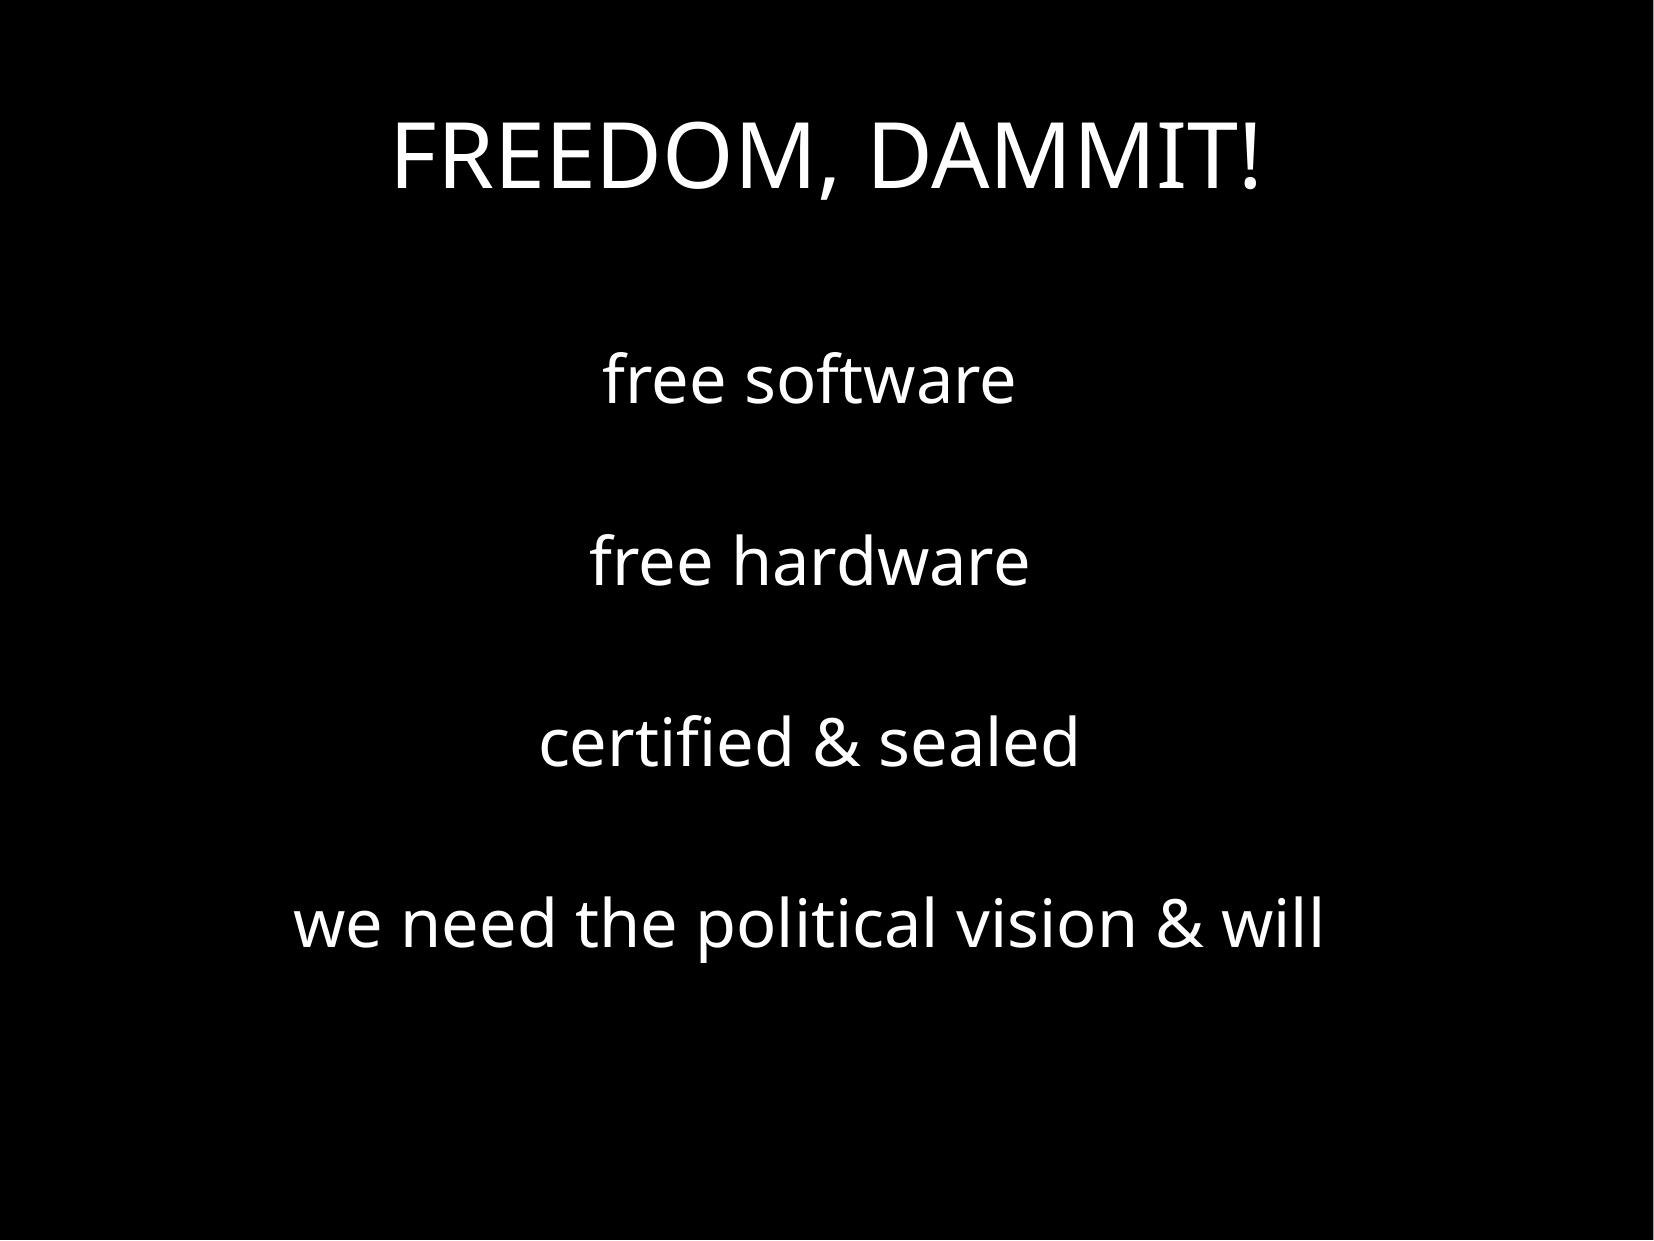

# FREEDOM, DAMMIT!
free software
free hardware
certified & sealed
we need the political vision & will